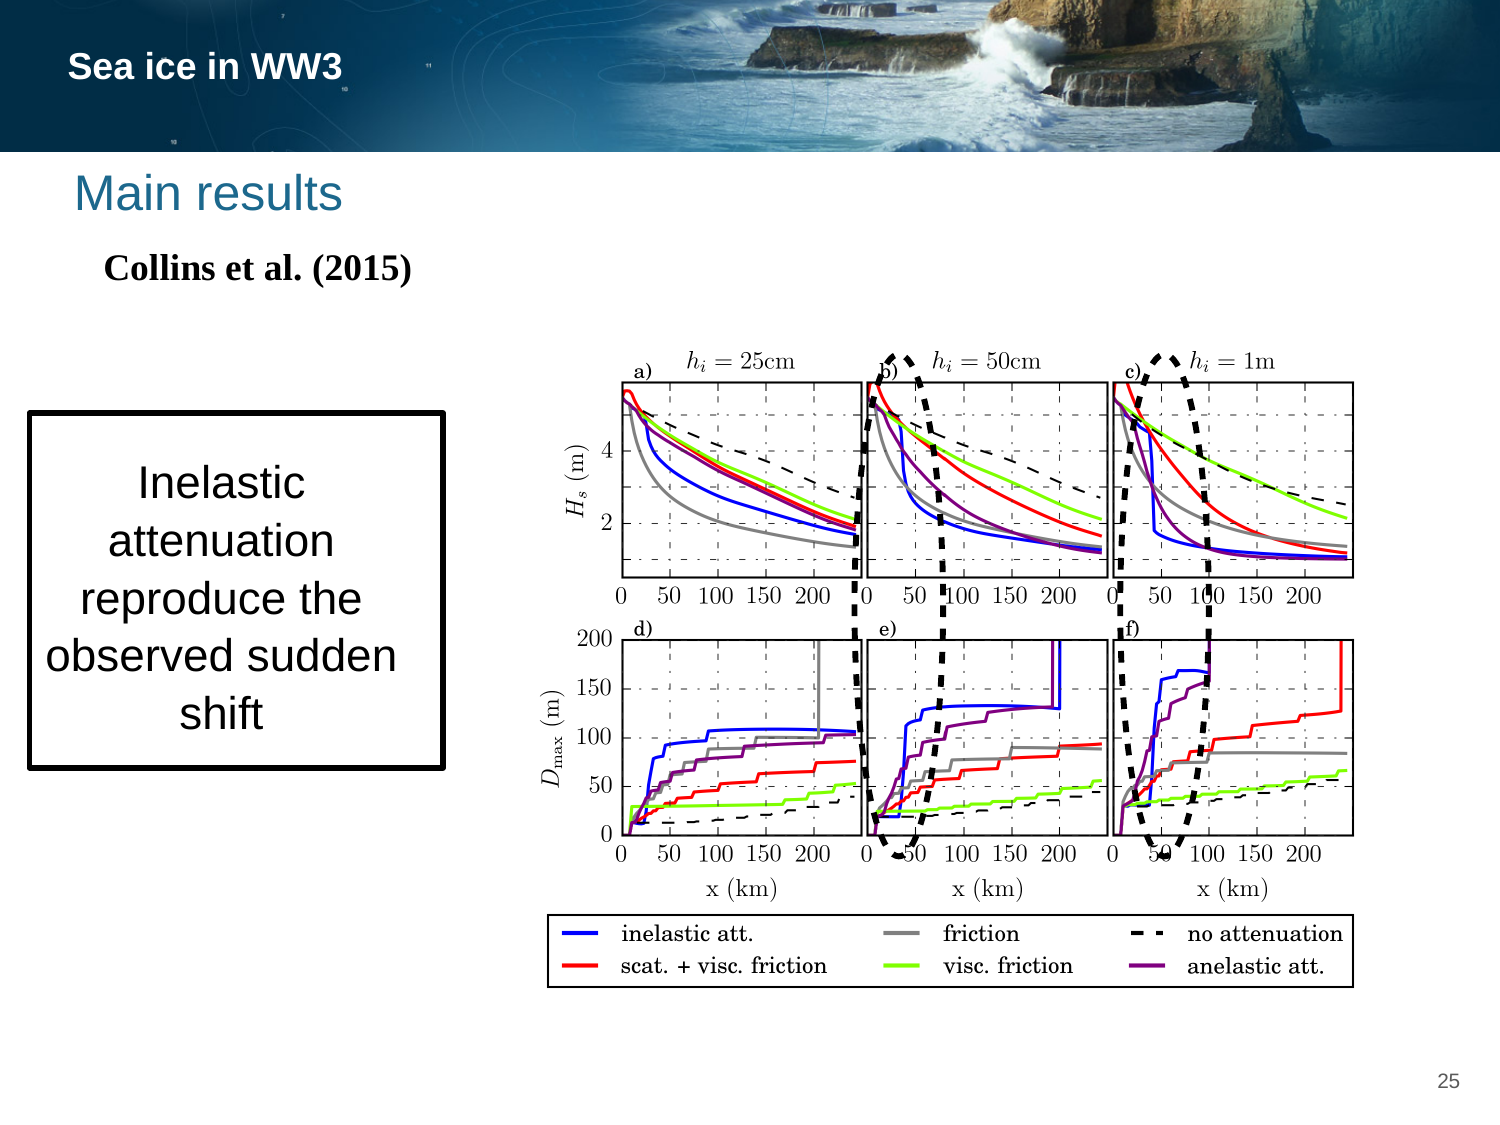

Sea ice in WW3
# Main results
Collins et al. (2015)
Inelastic attenuation reproduce the observed sudden shift